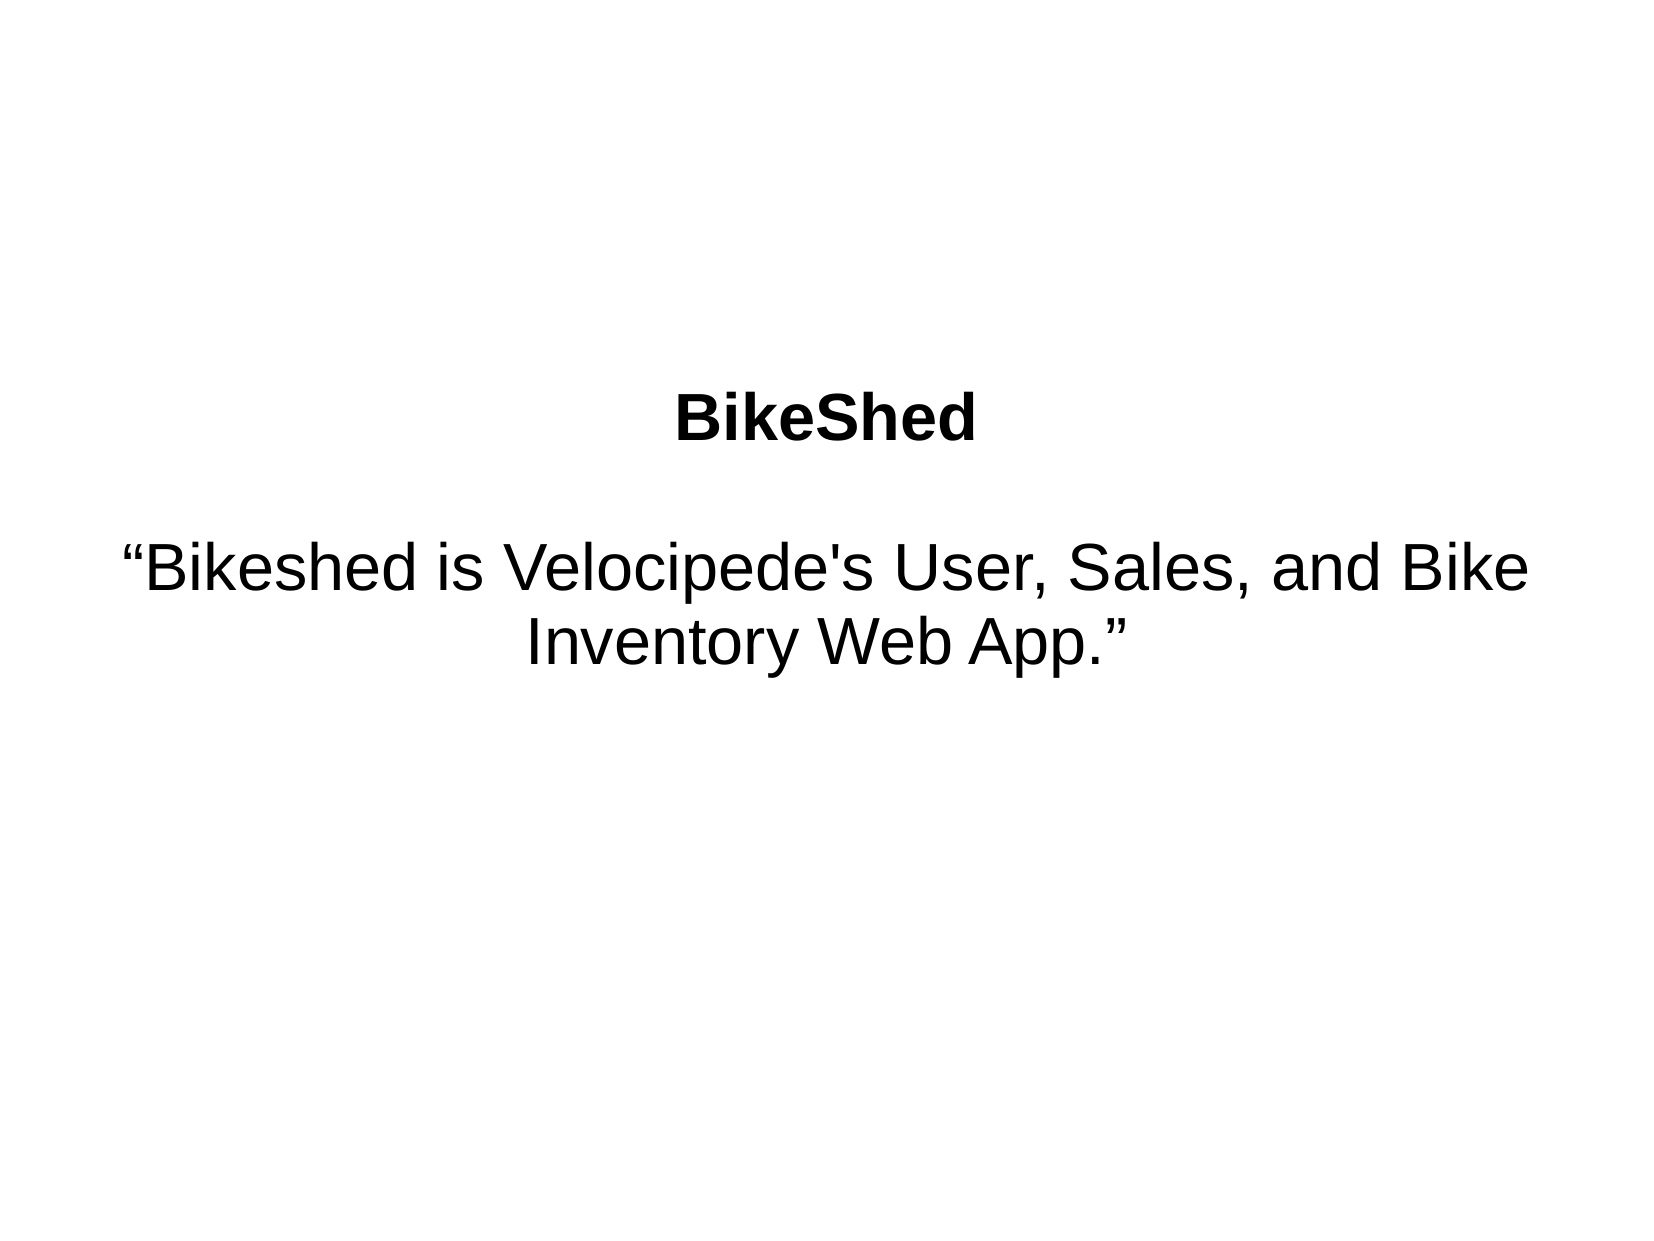

# BikeShed
“Bikeshed is Velocipede's User, Sales, and Bike Inventory Web App.”